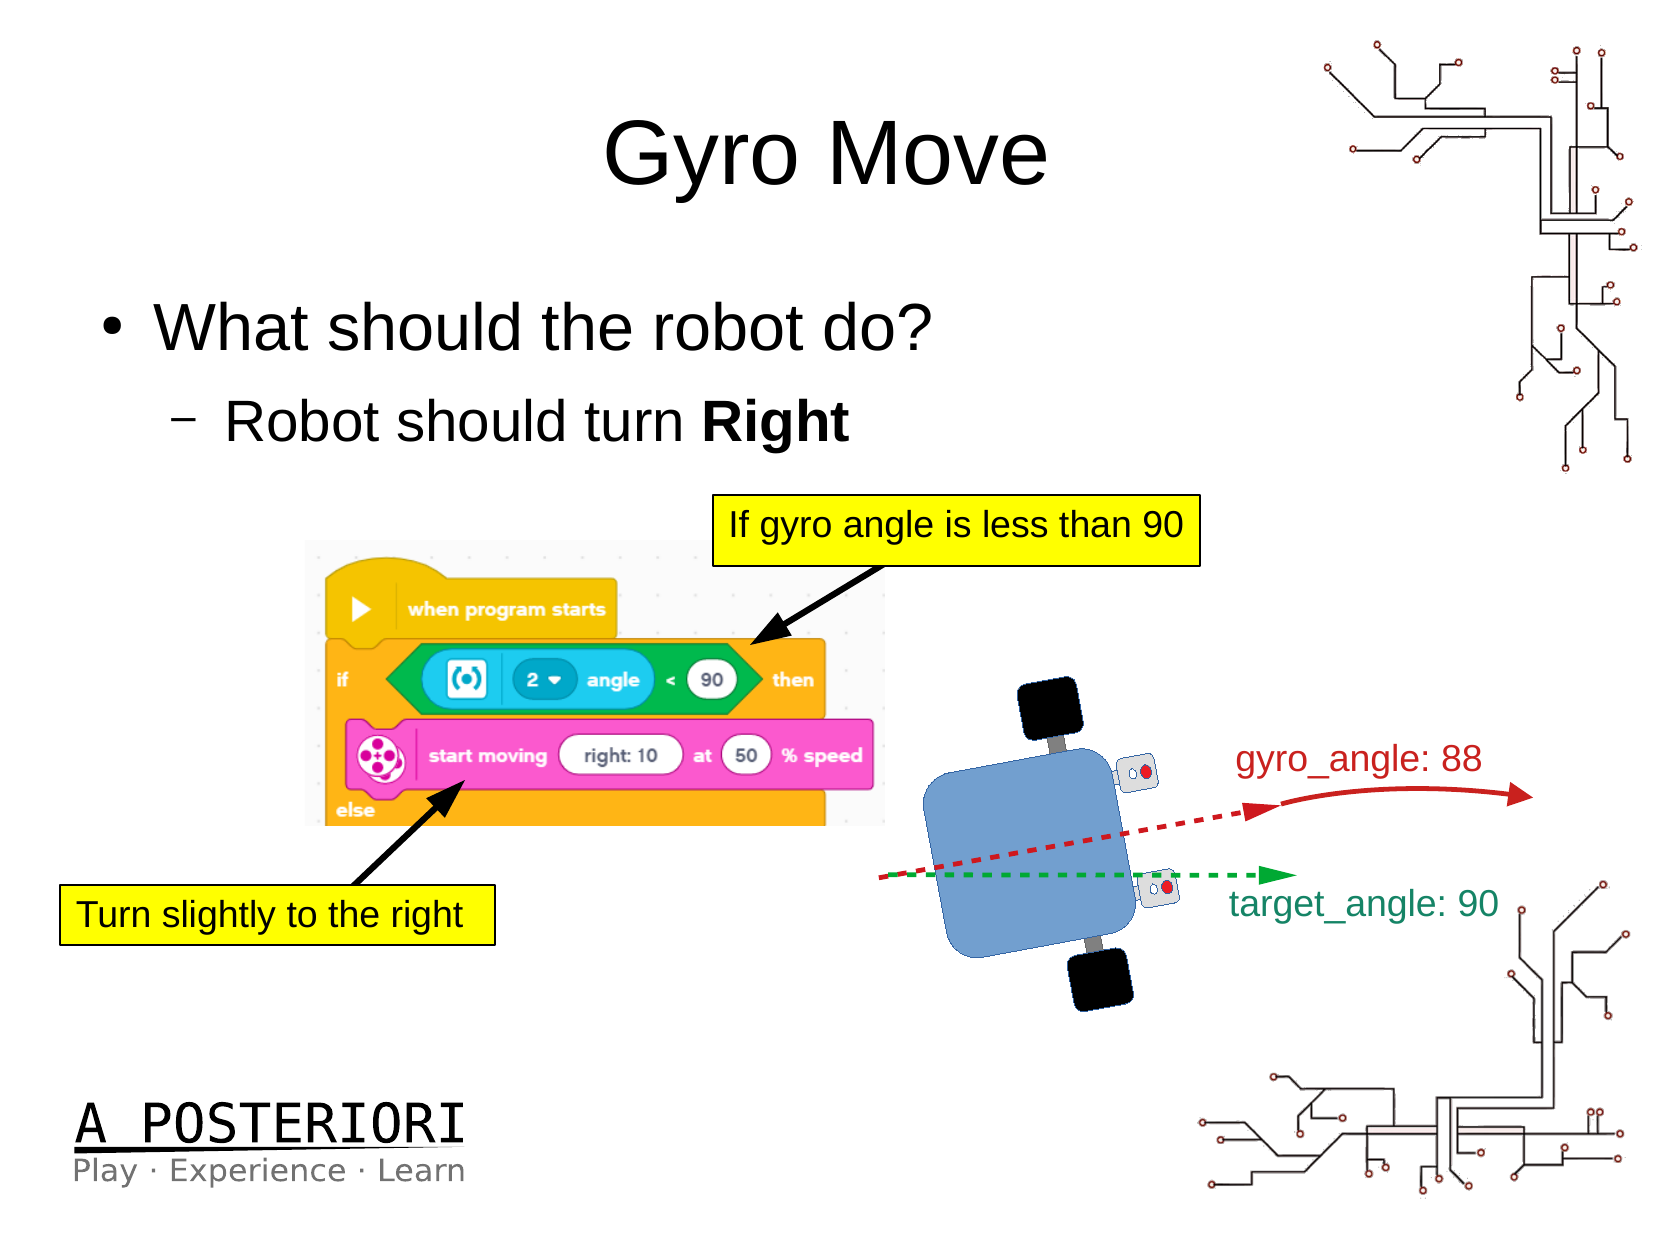

# Gyro Move
What should the robot do?
Robot should turn Right
If gyro angle is less than 90
gyro_angle: 88
target_angle: 90
Turn slightly to the right